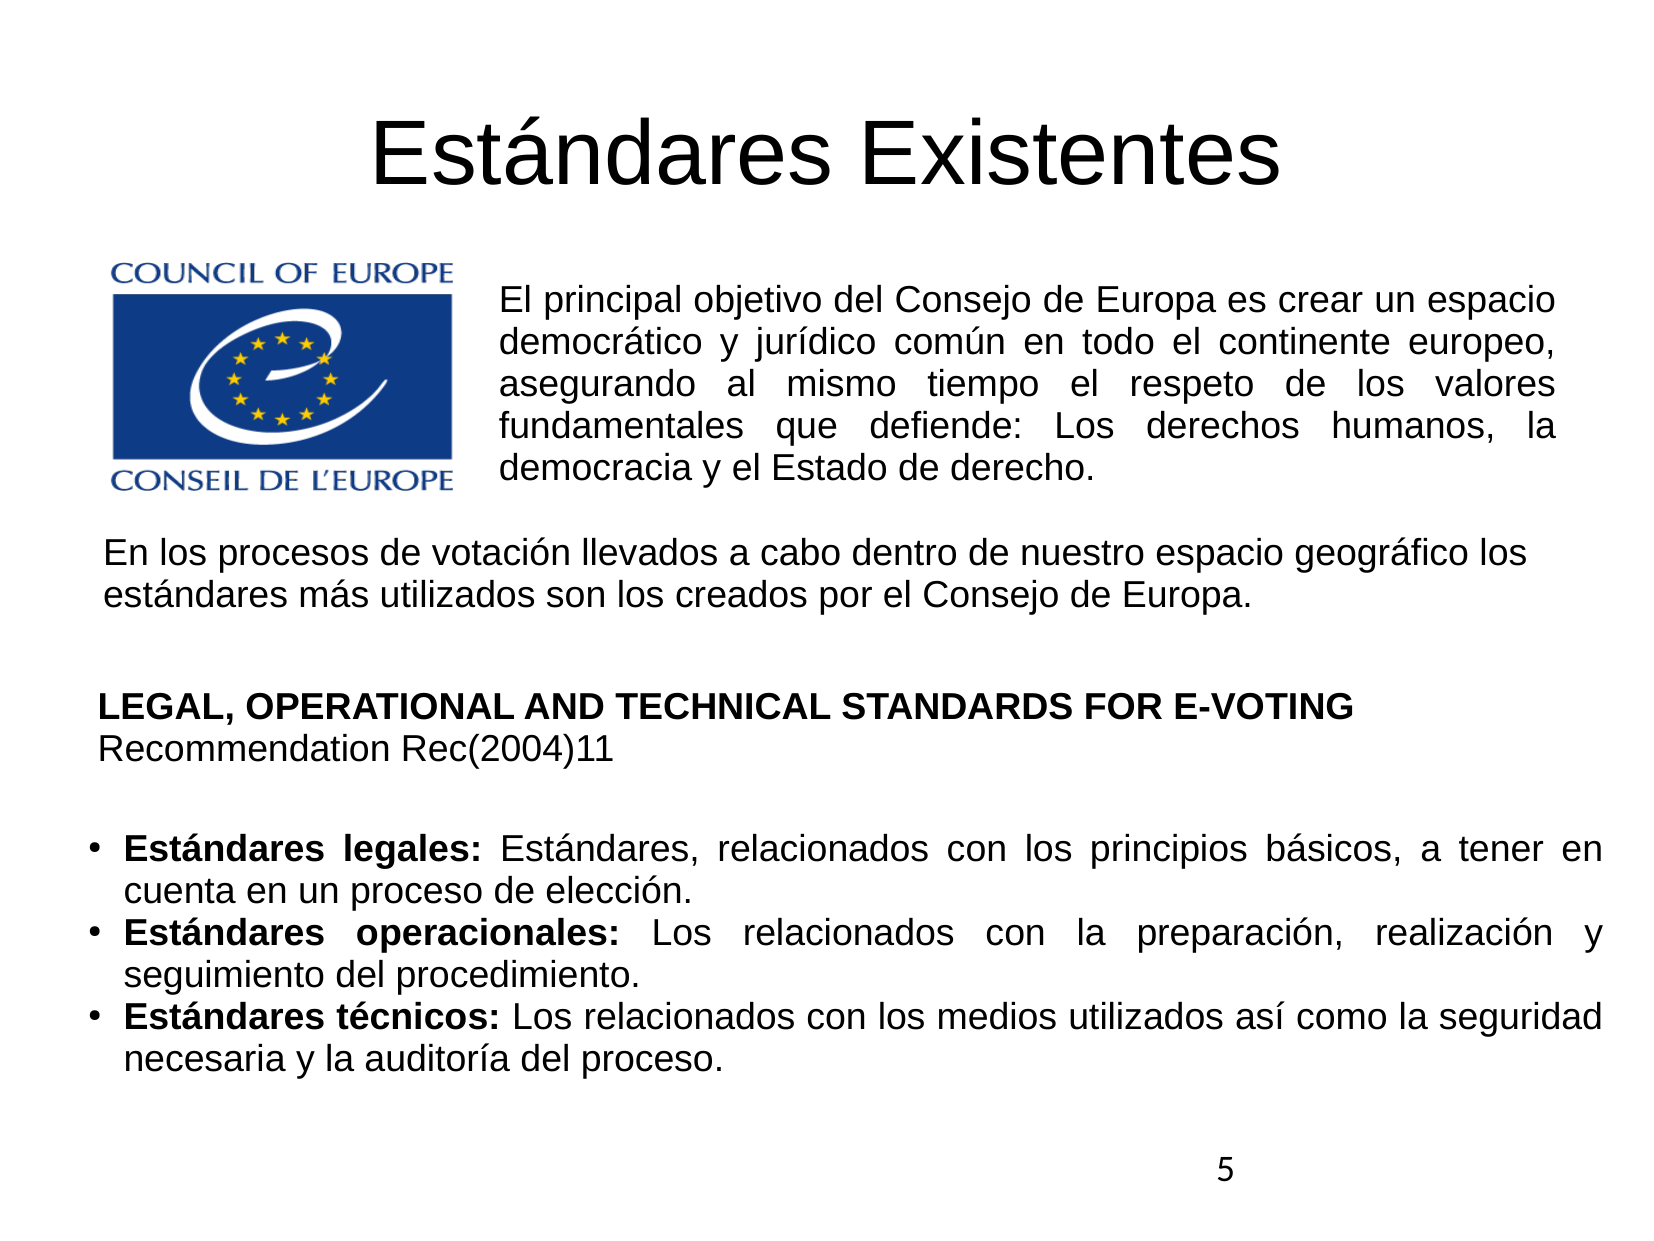

# Estándares Existentes
El principal objetivo del Consejo de Europa es crear un espacio democrático y jurídico común en todo el continente europeo, asegurando al mismo tiempo el respeto de los valores fundamentales que defiende: Los derechos humanos, la democracia y el Estado de derecho.
En los procesos de votación llevados a cabo dentro de nuestro espacio geográfico los estándares más utilizados son los creados por el Consejo de Europa.
LEGAL, OPERATIONAL AND TECHNICAL STANDARDS FOR E-VOTING Recommendation Rec(2004)11
Estándares legales: Estándares, relacionados con los principios básicos, a tener en cuenta en un proceso de elección.
Estándares operacionales: Los relacionados con la preparación, realización y seguimiento del procedimiento.
Estándares técnicos: Los relacionados con los medios utilizados así como la seguridad necesaria y la auditoría del proceso.